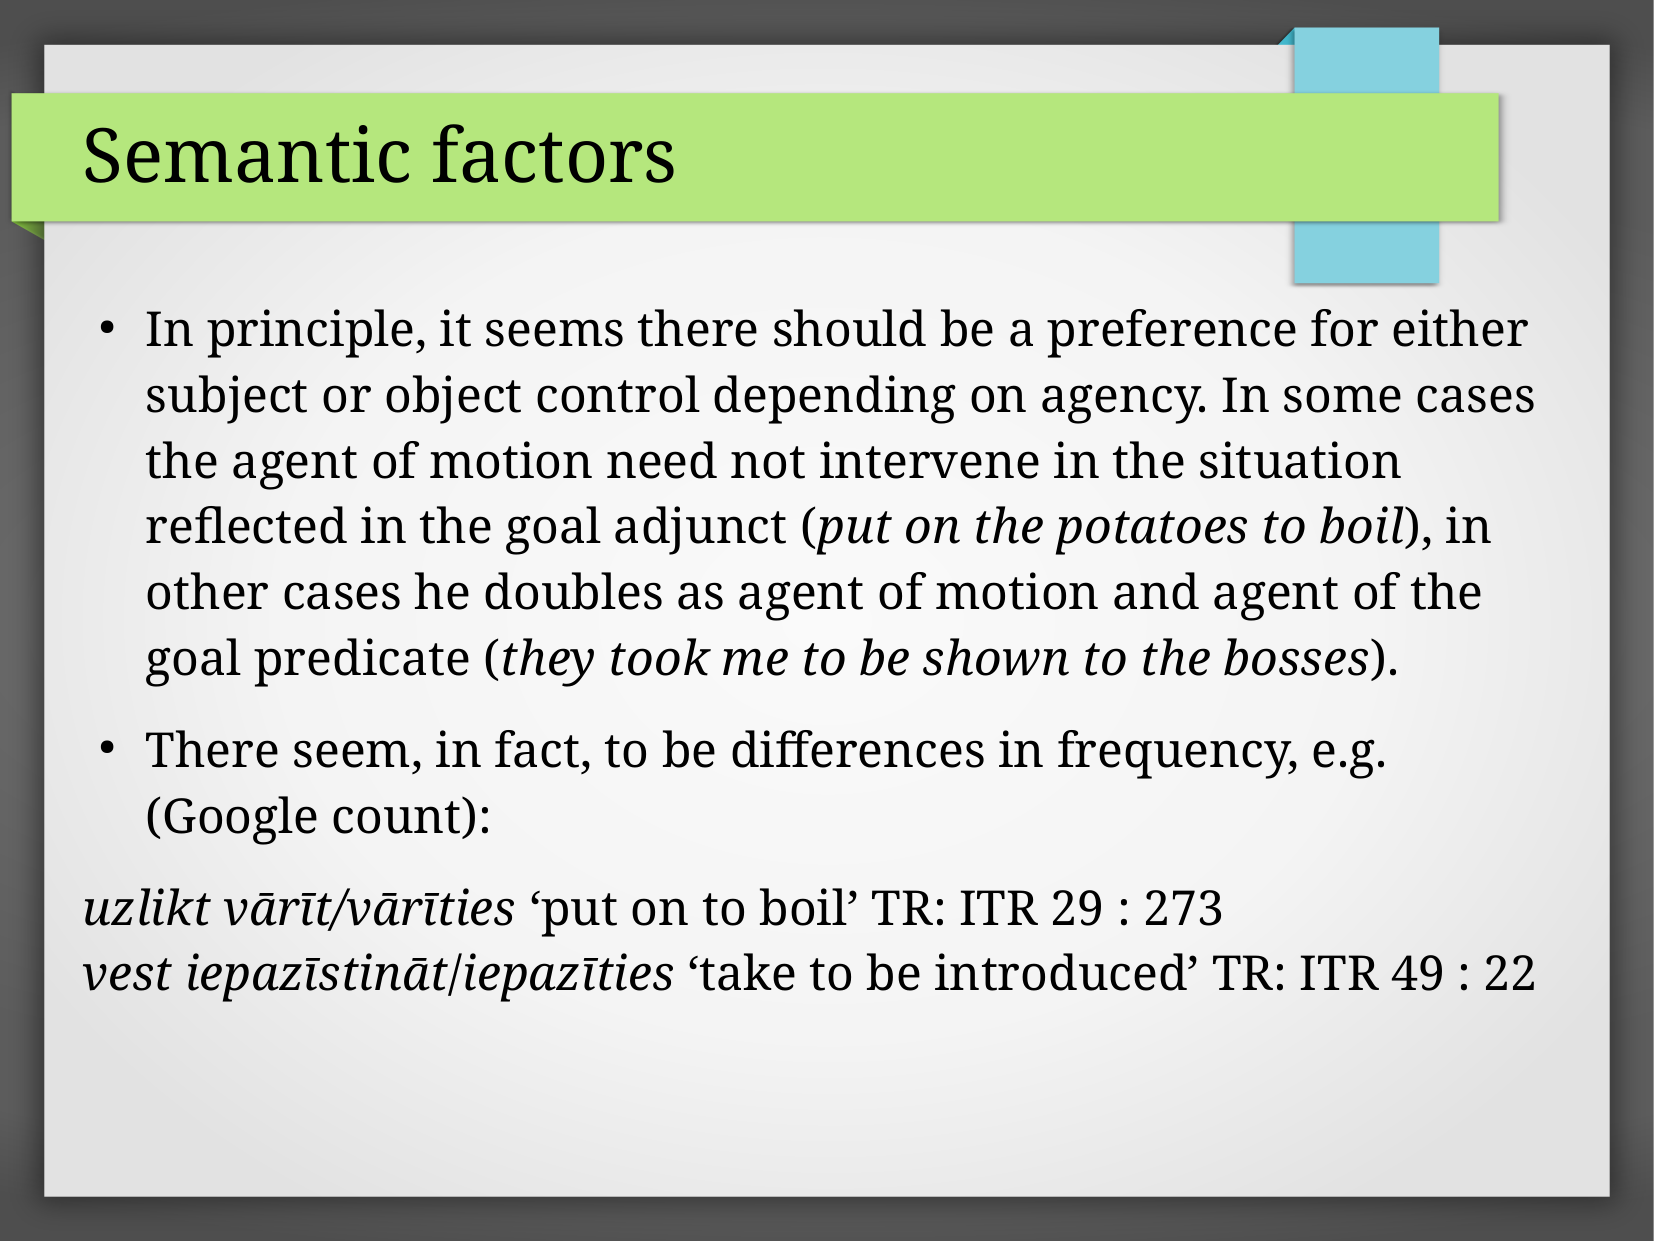

# Semantic factors
In principle, it seems there should be a preference for either subject or object control depending on agency. In some cases the agent of motion need not intervene in the situation reflected in the goal adjunct (put on the potatoes to boil), in other cases he doubles as agent of motion and agent of the goal predicate (they took me to be shown to the bosses).
There seem, in fact, to be differences in frequency, e.g. (Google count):
uzlikt vārīt/vārīties ‘put on to boil’ TR: ITR 29 : 273
vest iepazīstināt/iepazīties ‘take to be introduced’ TR: ITR 49 : 22